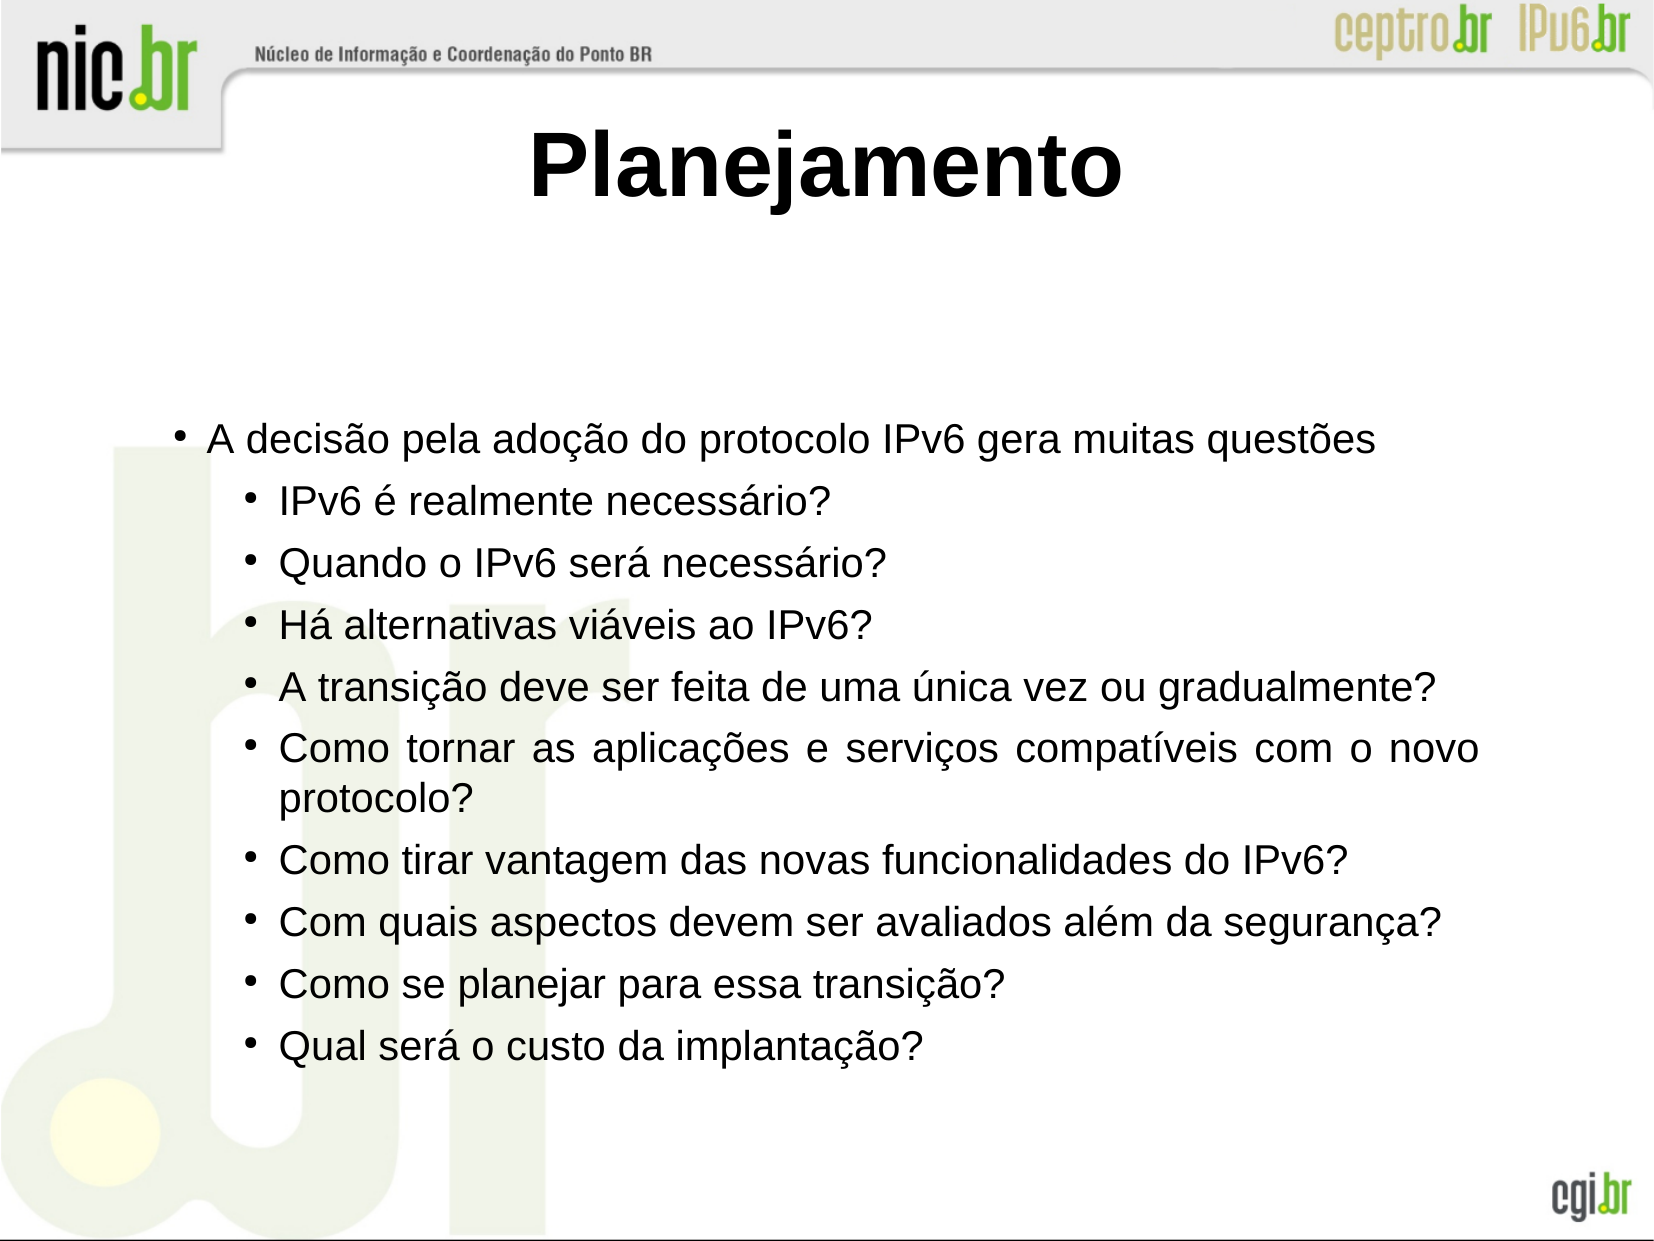

Planejamento
A decisão pela adoção do protocolo IPv6 gera muitas questões
IPv6 é realmente necessário?
Quando o IPv6 será necessário?
Há alternativas viáveis ao IPv6?
A transição deve ser feita de uma única vez ou gradualmente?
Como tornar as aplicações e serviços compatíveis com o novo protocolo?
Como tirar vantagem das novas funcionalidades do IPv6?
Com quais aspectos devem ser avaliados além da segurança?
Como se planejar para essa transição?
Qual será o custo da implantação?